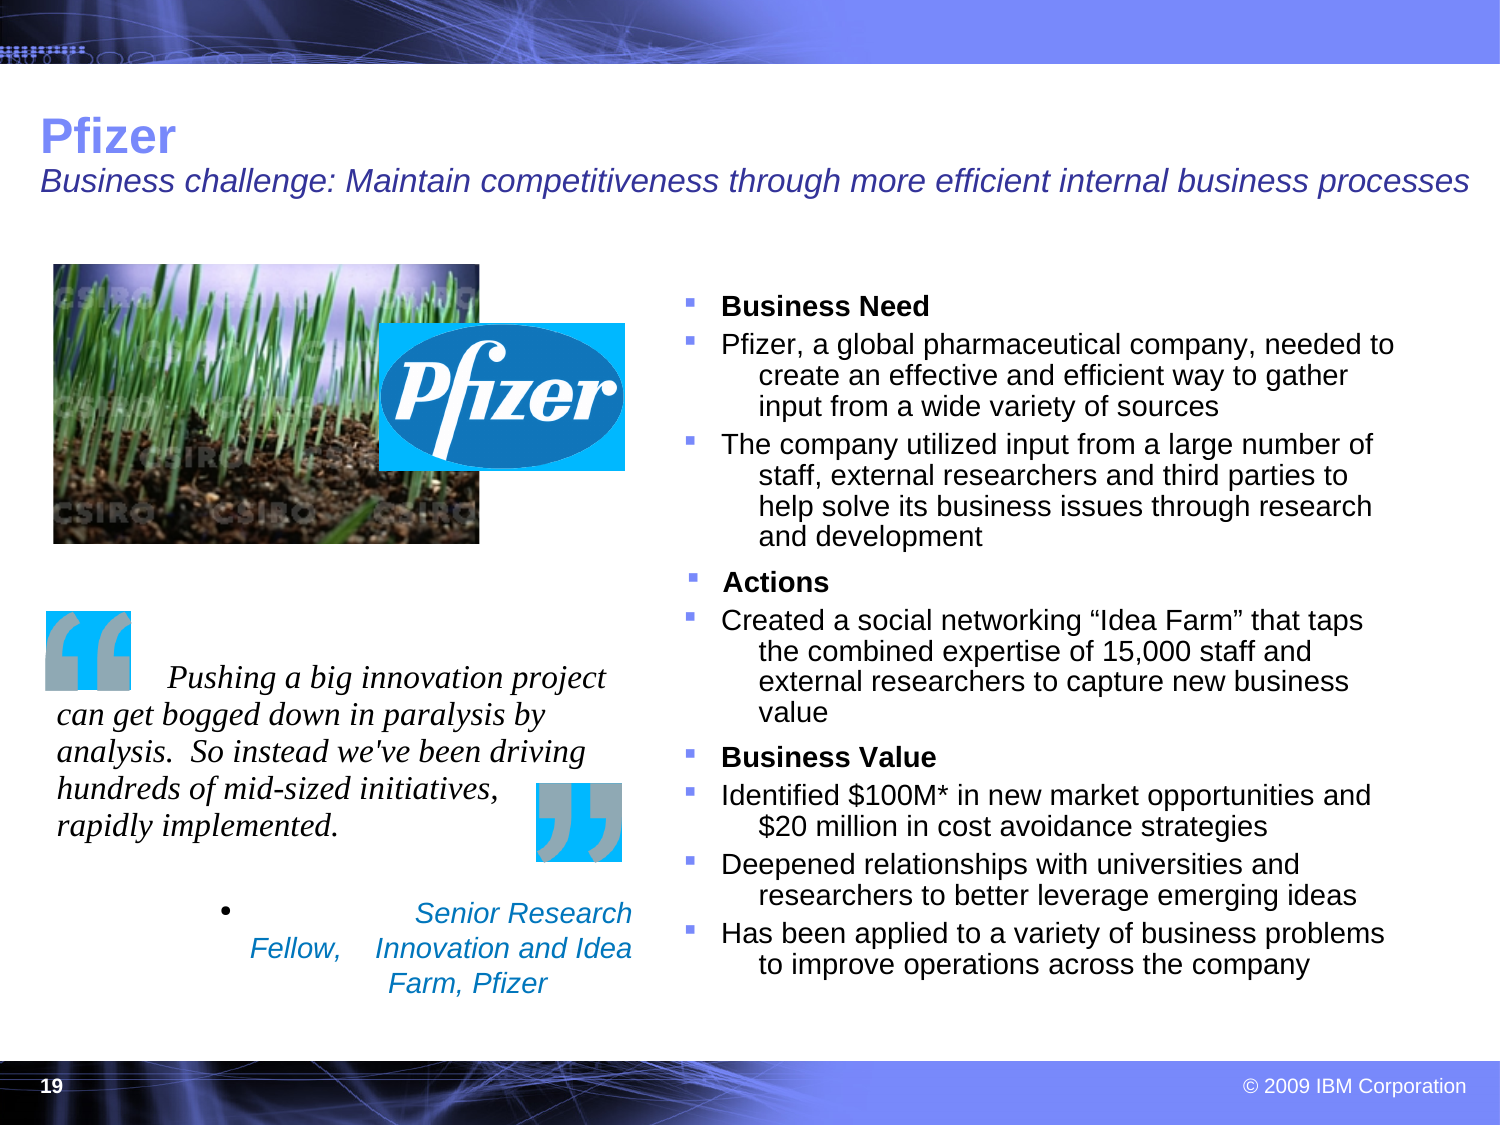

# Pfizer Business challenge: Maintain competitiveness through more efficient internal business processes
Business Need
Pfizer, a global pharmaceutical company, needed to create an effective and efficient way to gather input from a wide variety of sources
The company utilized input from a large number of staff, external researchers and third parties to help solve its business issues through research and development
Actions
Created a social networking “Idea Farm” that taps the combined expertise of 15,000 staff and external researchers to capture new business value
Business Value
Identified $100M* in new market opportunities and $20 million in cost avoidance strategies
Deepened relationships with universities and researchers to better leverage emerging ideas
Has been applied to a variety of business problems to improve operations across the company
 Pushing a big innovation project can get bogged down in paralysis by analysis. So instead we've been driving hundreds of mid-sized initiatives,
rapidly implemented.
	 Senior Research Fellow, Innovation and Idea Farm, Pfizer
19